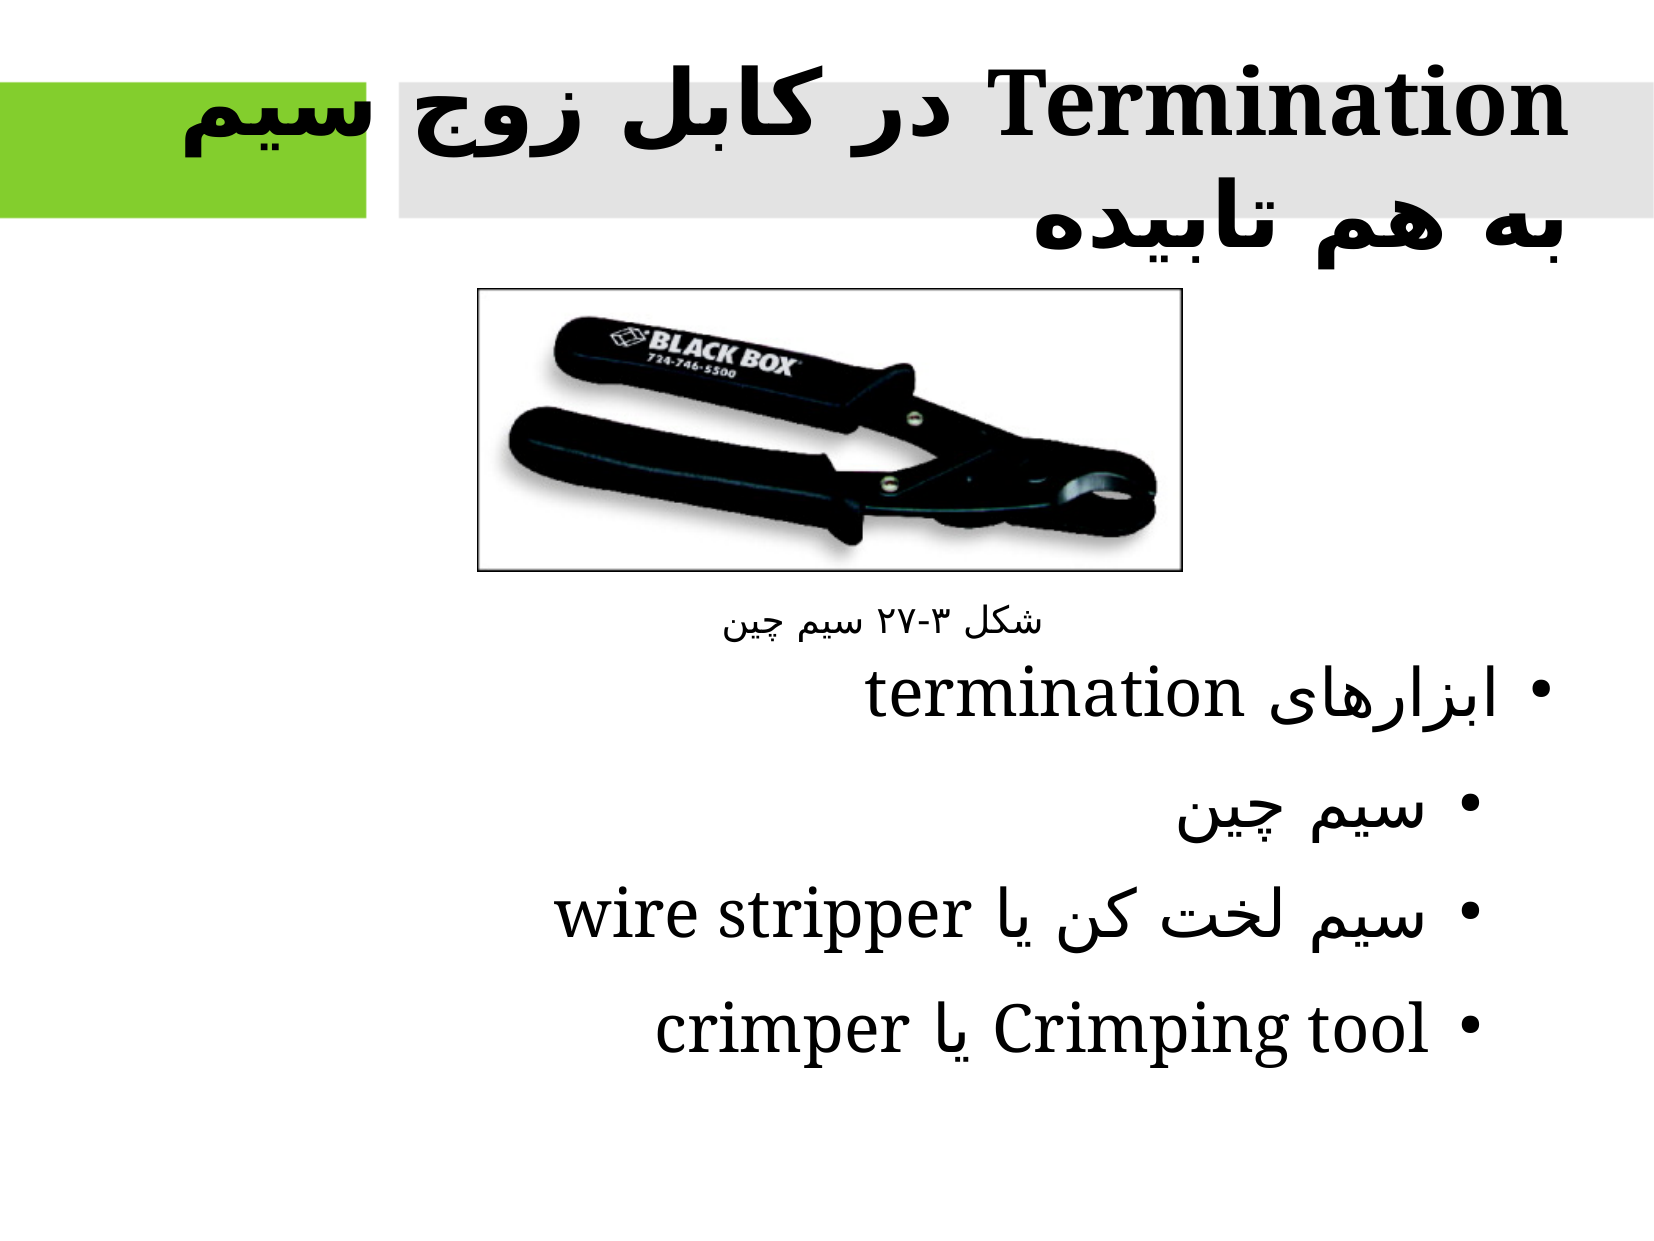

# Termination در کابل زوج سیم به هم تابیده
شکل ۳-۲۷ سیم چین
ابزارهای termination
سیم چین
سیم لخت کن یا wire stripper
Crimping tool یا crimper